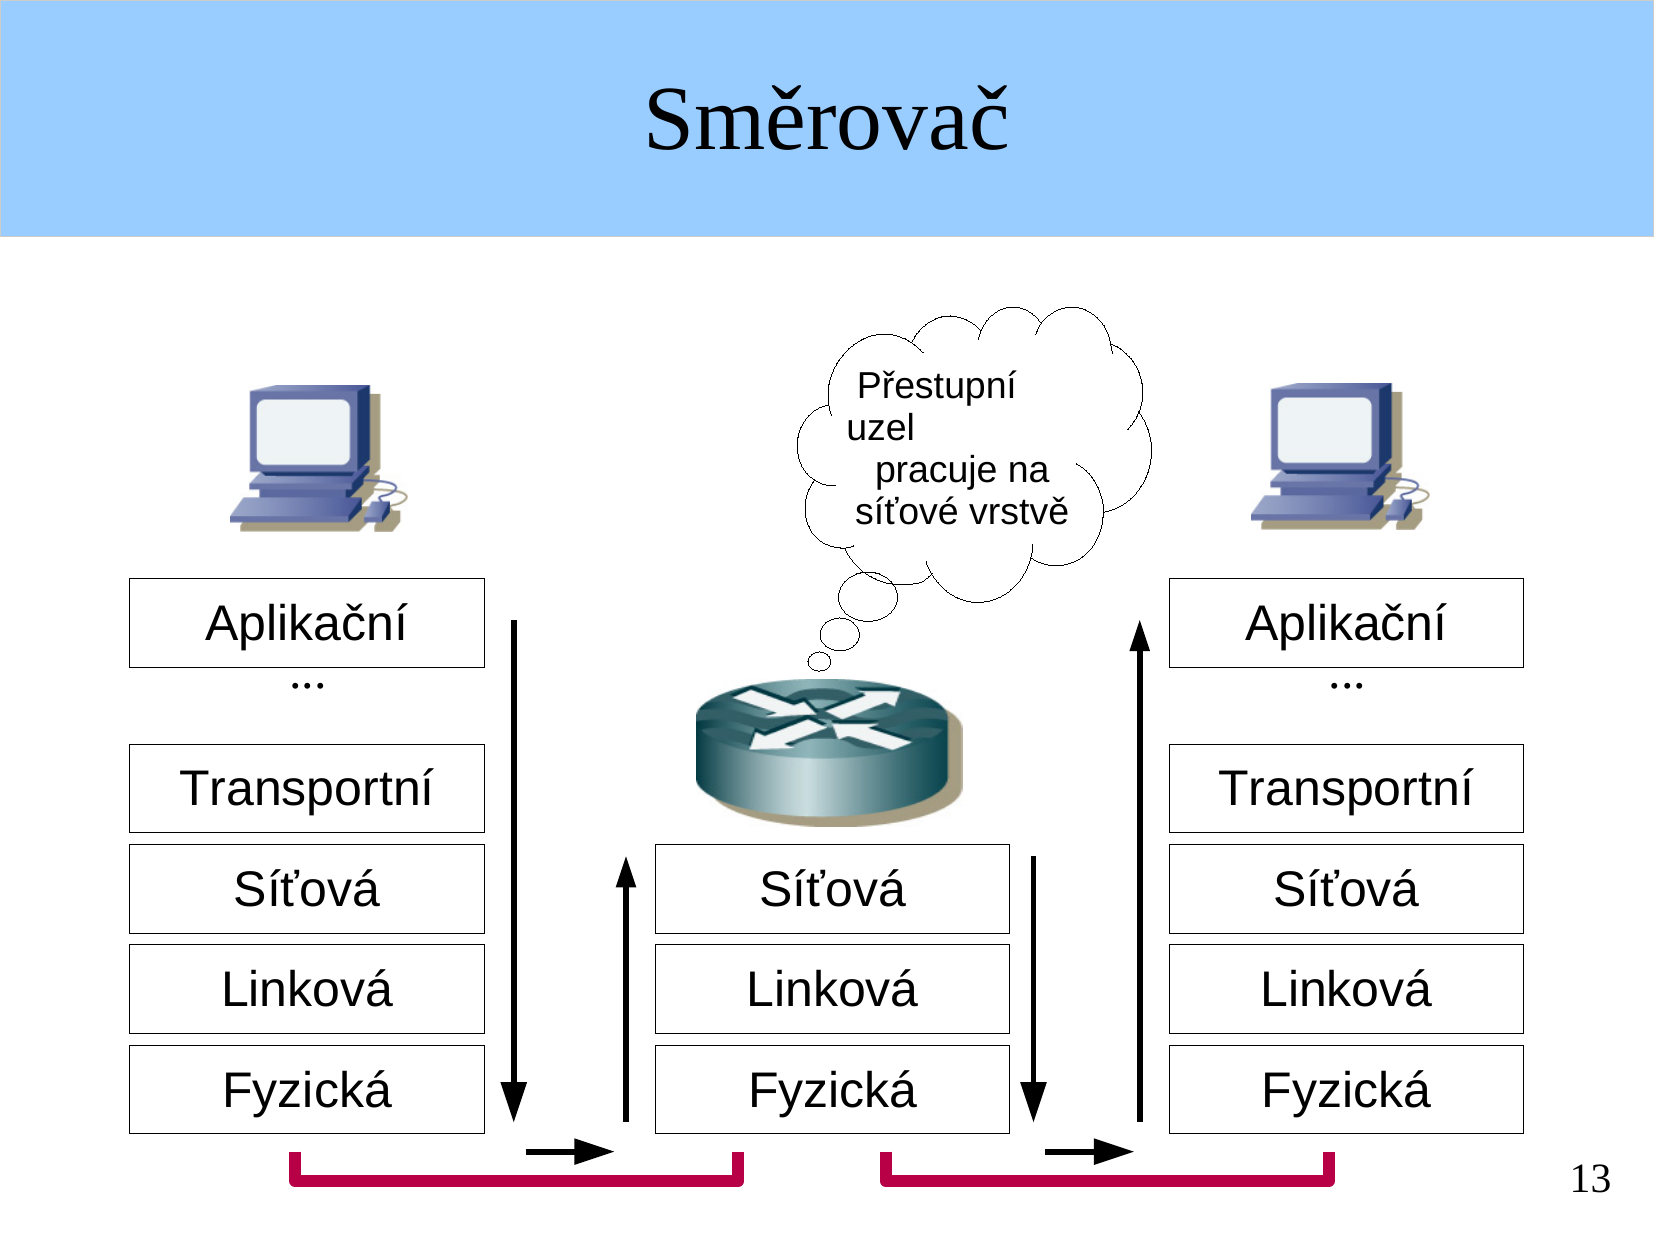

# Směrovač
 Přestupní uzel
pracuje na
síťové vrstvě
Aplikační
Aplikační
...
...
Transportní
Transportní
Síťová
Síťová
Síťová
Linková
Linková
Linková
Fyzická
Fyzická
Fyzická